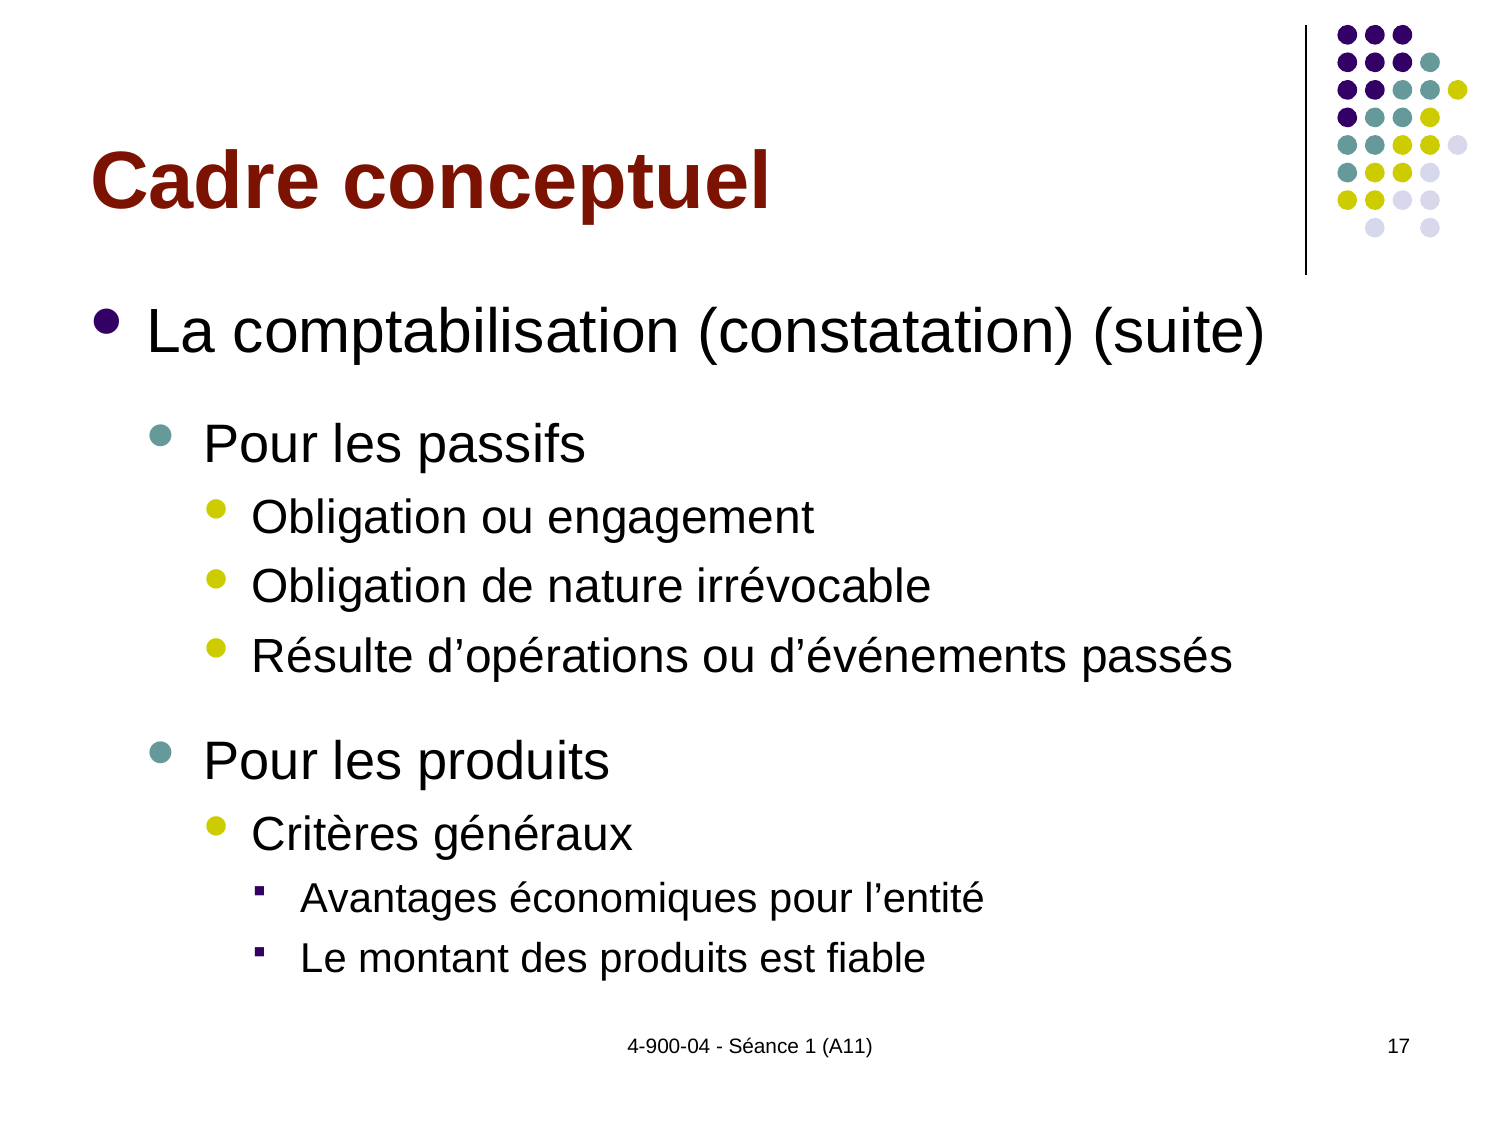

# Cadre conceptuel
La comptabilisation (constatation) (suite)
Pour les passifs
Obligation ou engagement
Obligation de nature irrévocable
Résulte d’opérations ou d’événements passés
Pour les produits
Critères généraux
Avantages économiques pour l’entité
Le montant des produits est fiable
4-900-04 - Séance 1 (A11)